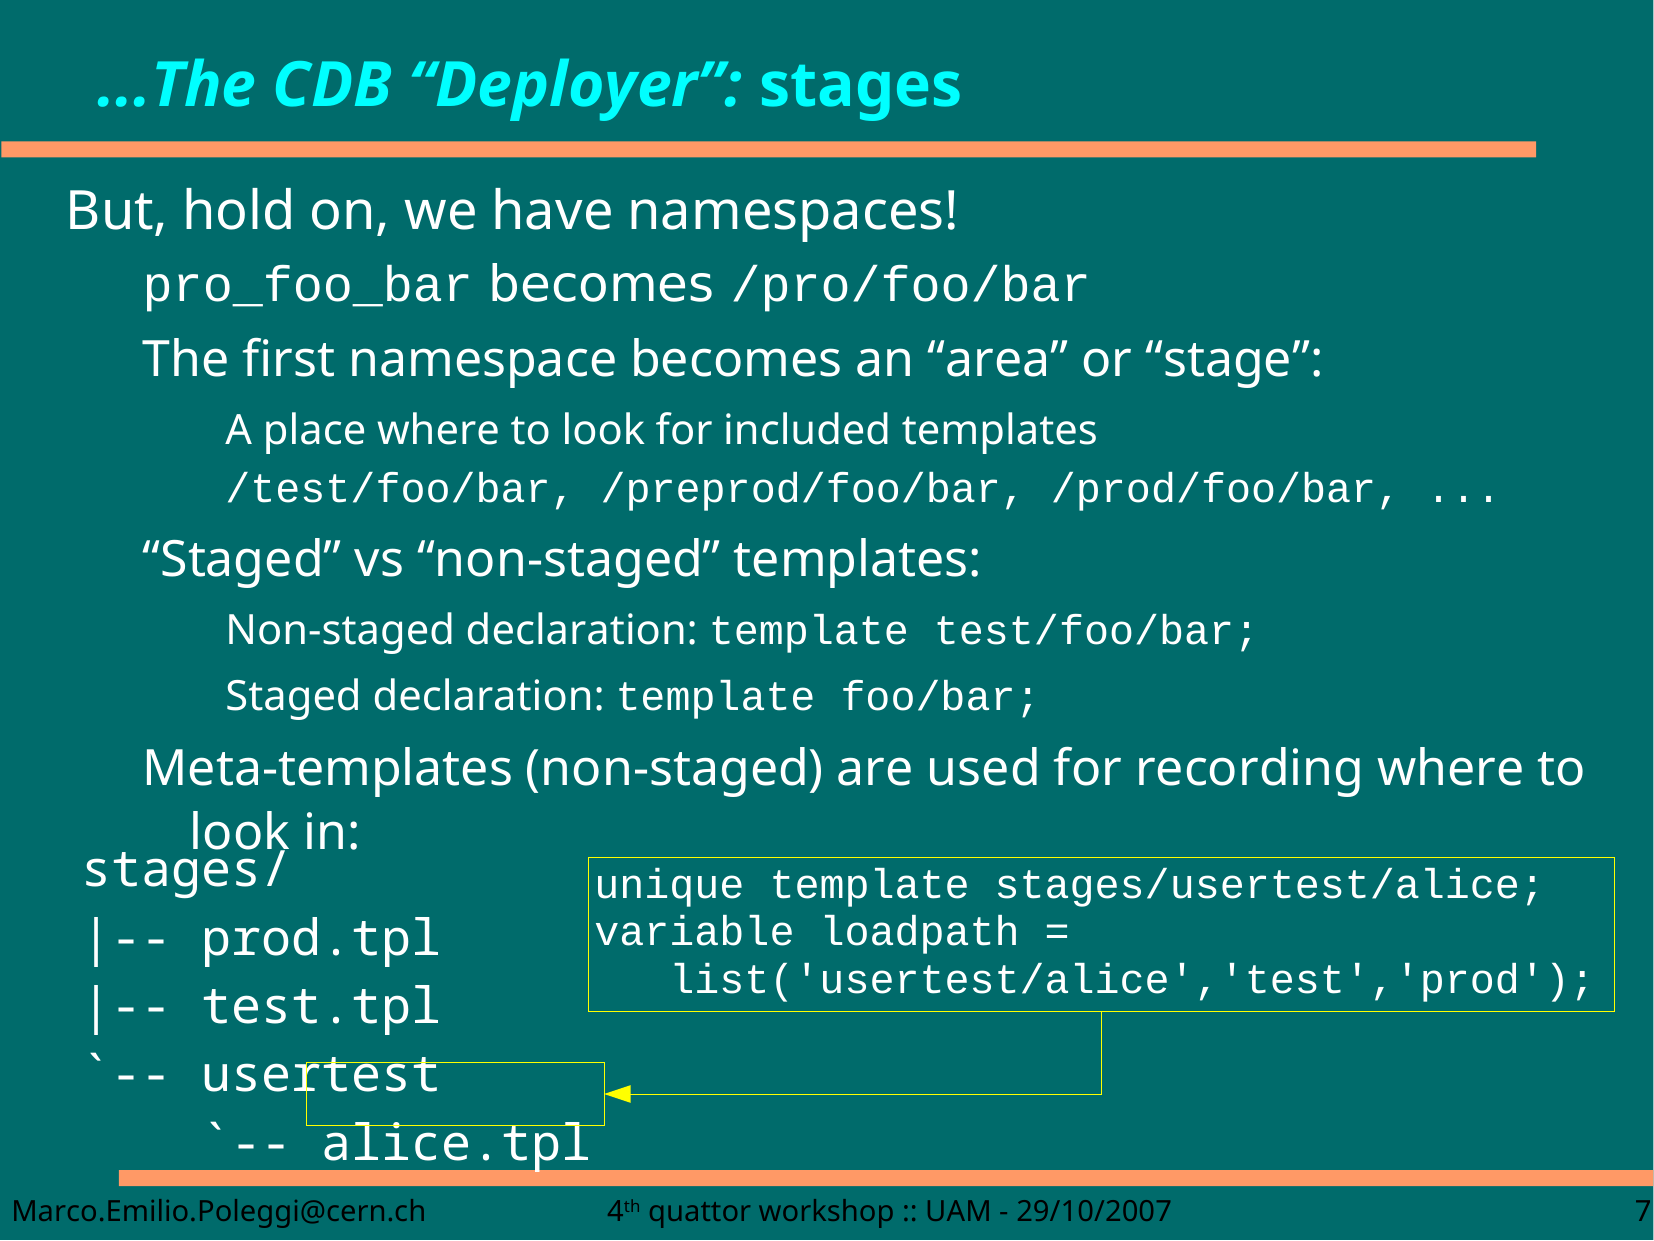

# ...The CDB “Deployer”: stages
But, hold on, we have namespaces!
pro_foo_bar becomes /pro/foo/bar
The first namespace becomes an “area” or “stage”:
A place where to look for included templates
/test/foo/bar, /preprod/foo/bar, /prod/foo/bar, ...
“Staged” vs “non-staged” templates:
Non-staged declaration: template test/foo/bar;
Staged declaration: template foo/bar;
Meta-templates (non-staged) are used for recording where to look in:
stages/
|-- prod.tpl
|-- test.tpl
`-- usertest
 `-- alice.tpl
unique template stages/usertest/alice;
variable loadpath =
 list('usertest/alice','test','prod');